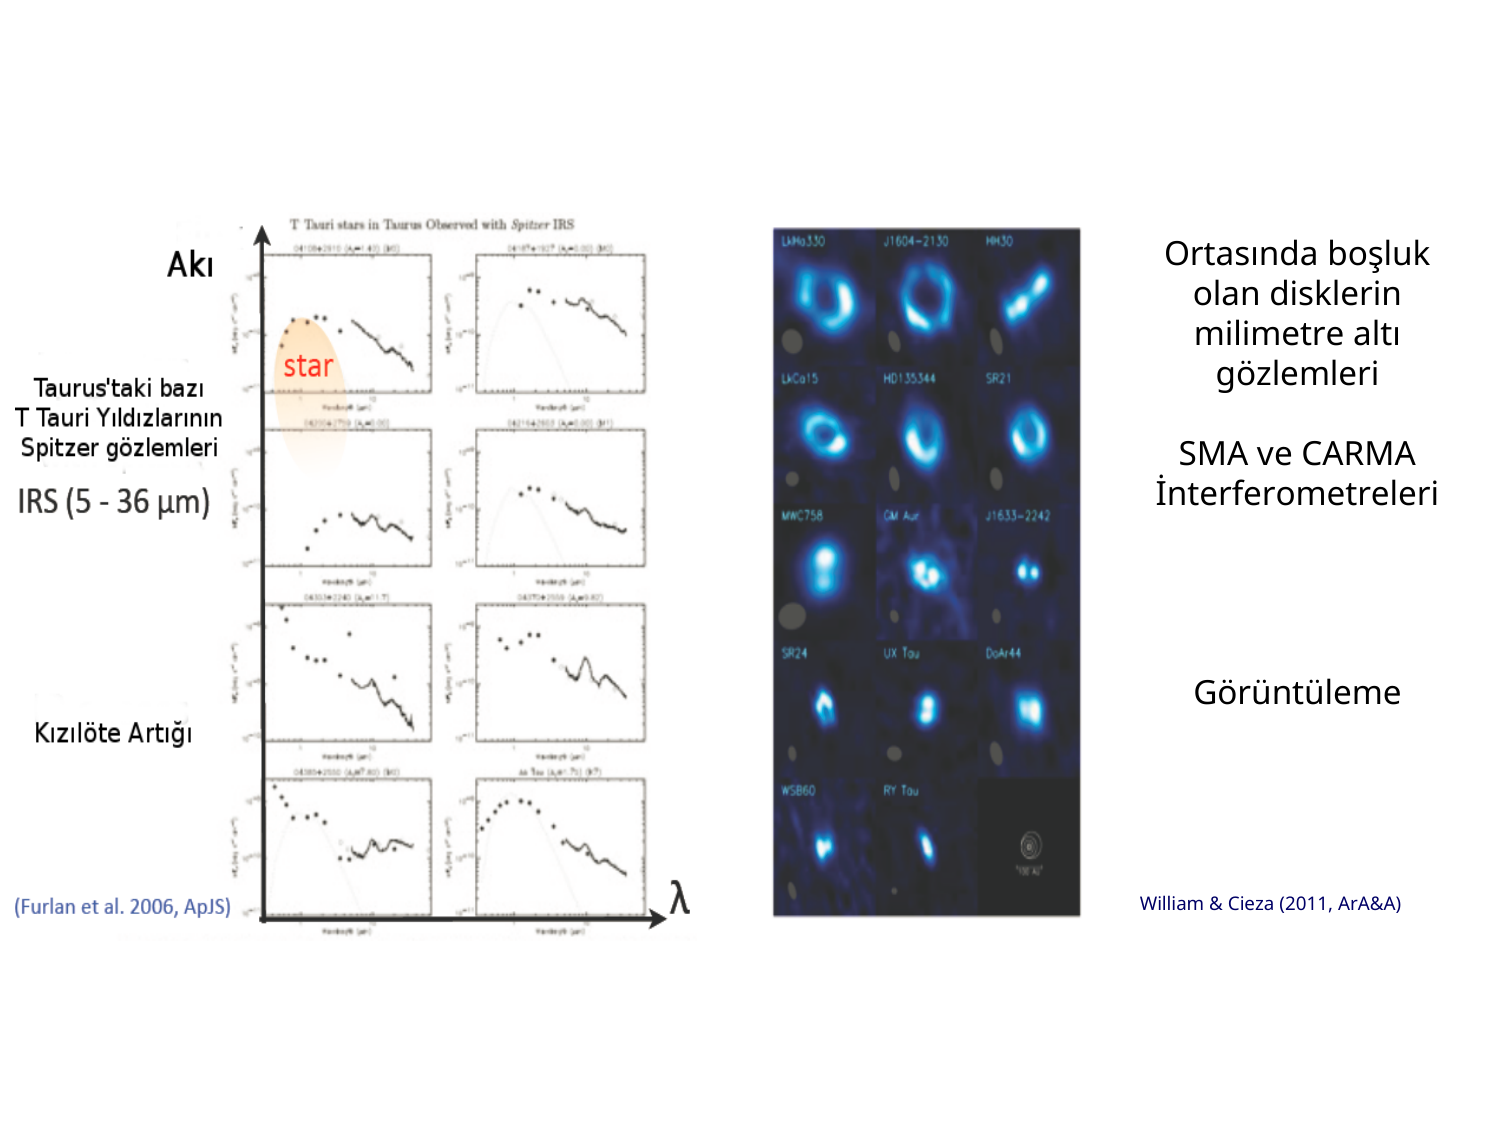

Ortasında boşluk olan disklerin milimetre altı gözlemleri
SMA ve CARMA İnterferometreleri
Görüntüleme
William & Cieza (2011, ArA&A)